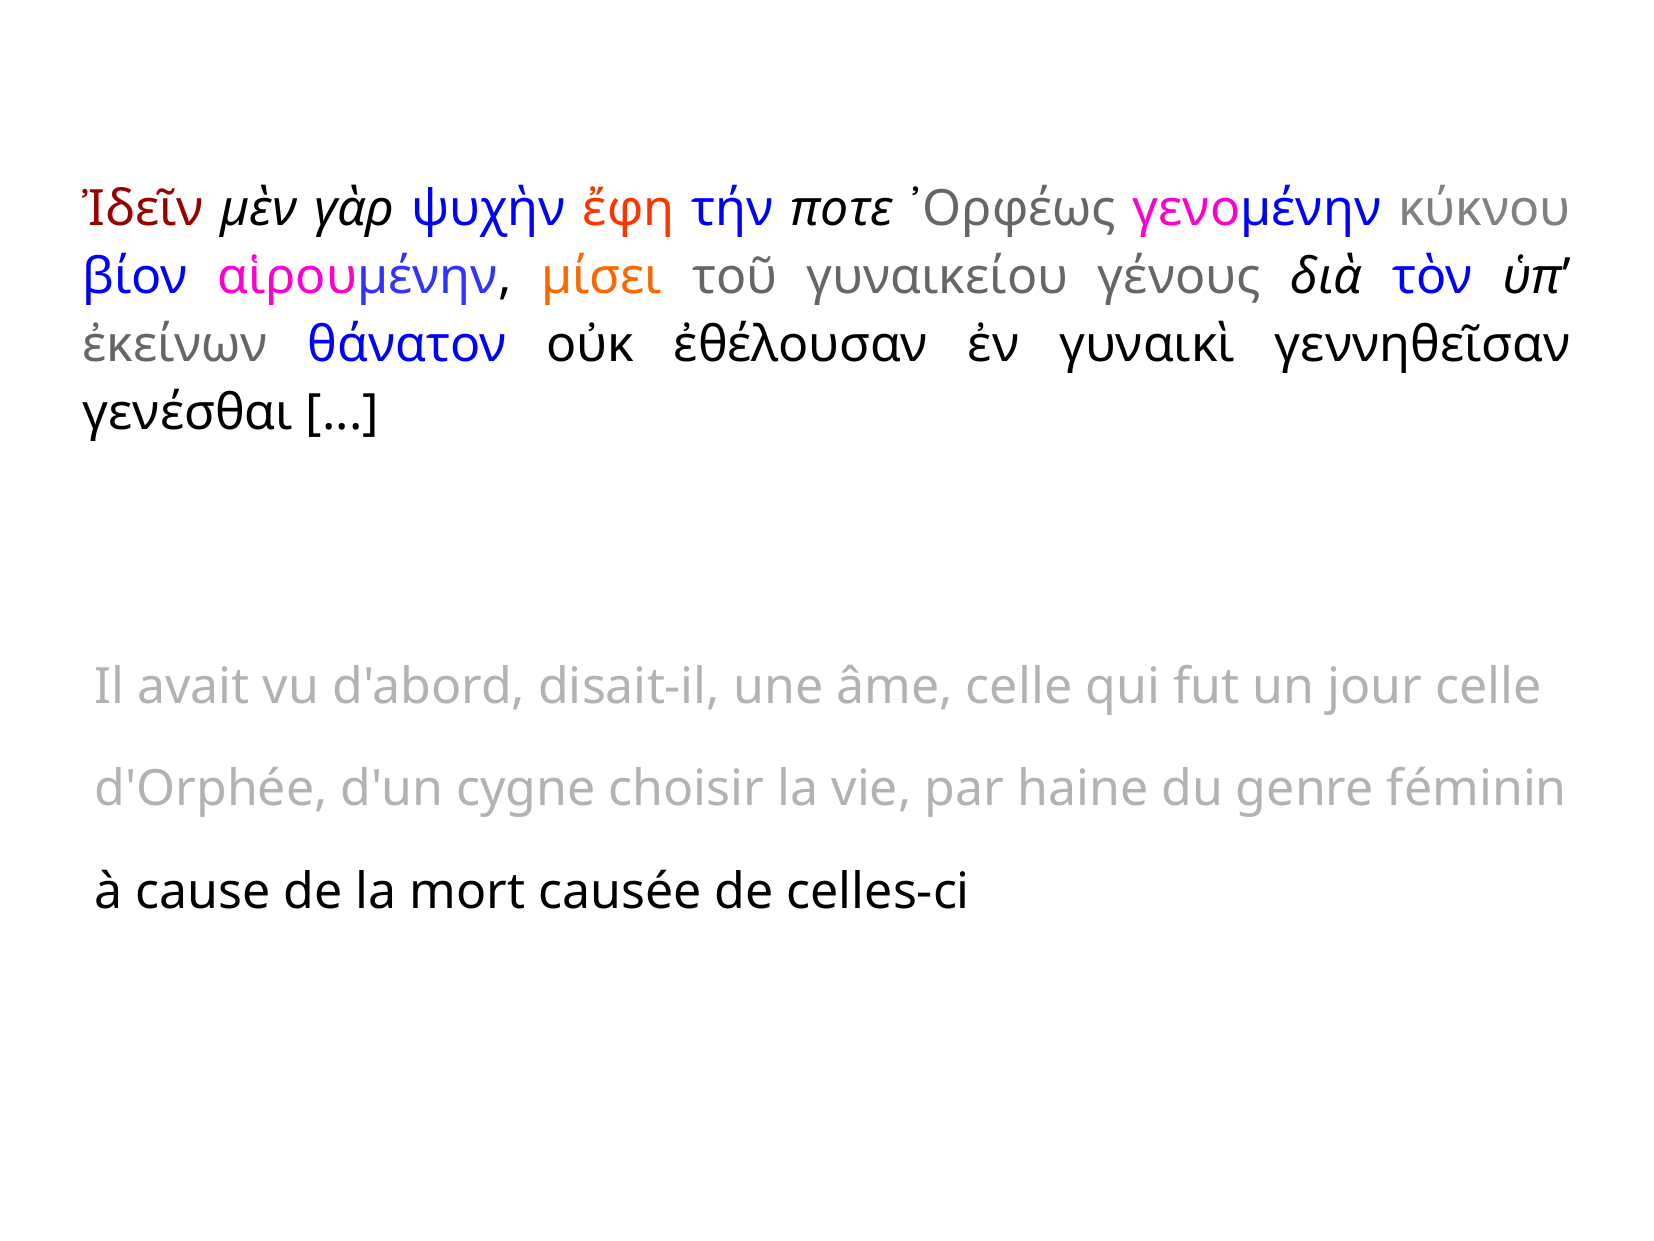

# Ἰδεῖν μὲν γὰρ ψυχὴν ἔφη τήν ποτε ᾿Ορφέως γενομένην κύκνου βίον αἱρουμένην, μίσει τοῦ γυναικείου γένους διὰ τὸν ὑπ’ ἐκείνων θάνατον οὐκ ἐθέλουσαν ἐν γυναικὶ γεννηθεῖσαν γενέσθαι [...]
Il avait vu d'abord, disait-il, une âme, celle qui fut un jour celle d'Orphée, d'un cygne choisir la vie, par haine du genre féminin à cause de la mort causée de celles-ci